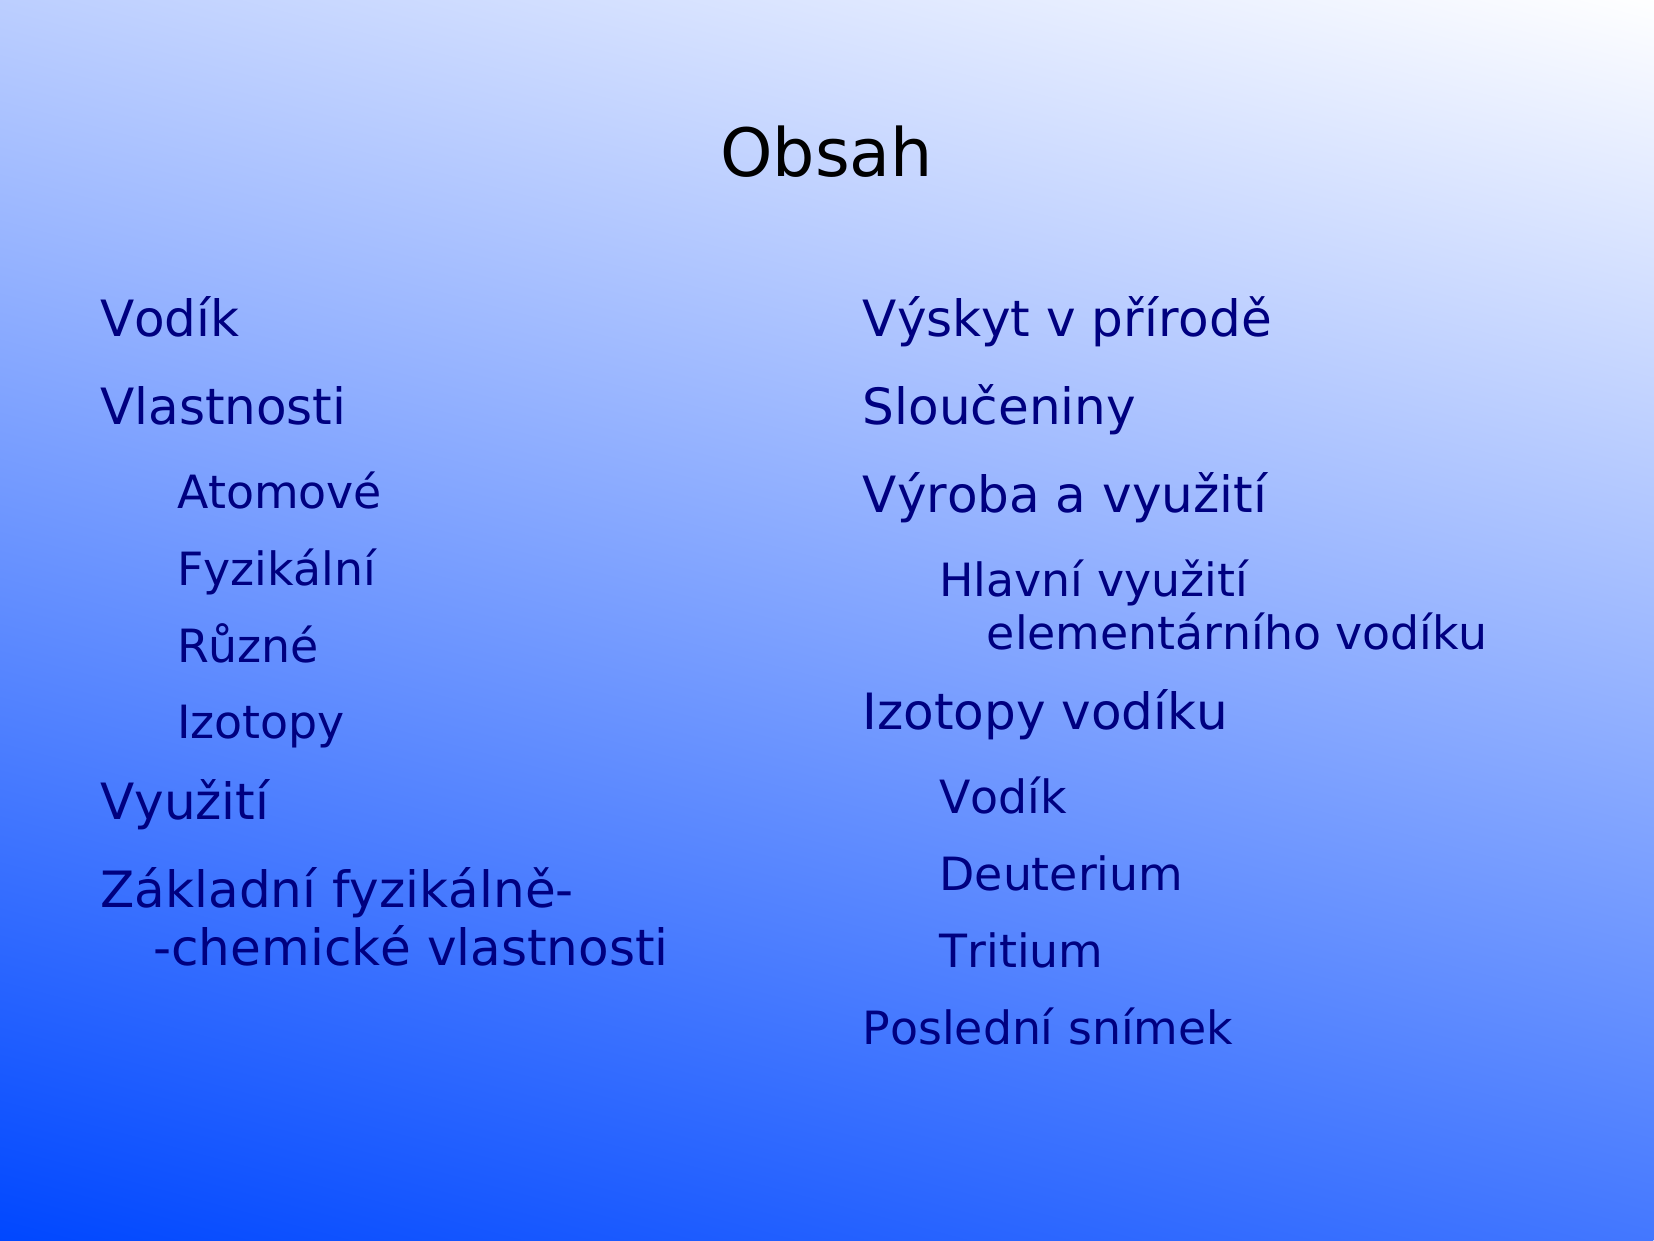

# Obsah
Vodík
Vlastnosti
Atomové
Fyzikální
Různé
Izotopy
Využití
Základní fyzikálně--chemické vlastnosti
Výskyt v přírodě
Sloučeniny
Výroba a využití
Hlavní využití elementárního vodíku
Izotopy vodíku
Vodík
Deuterium
Tritium
Poslední snímek